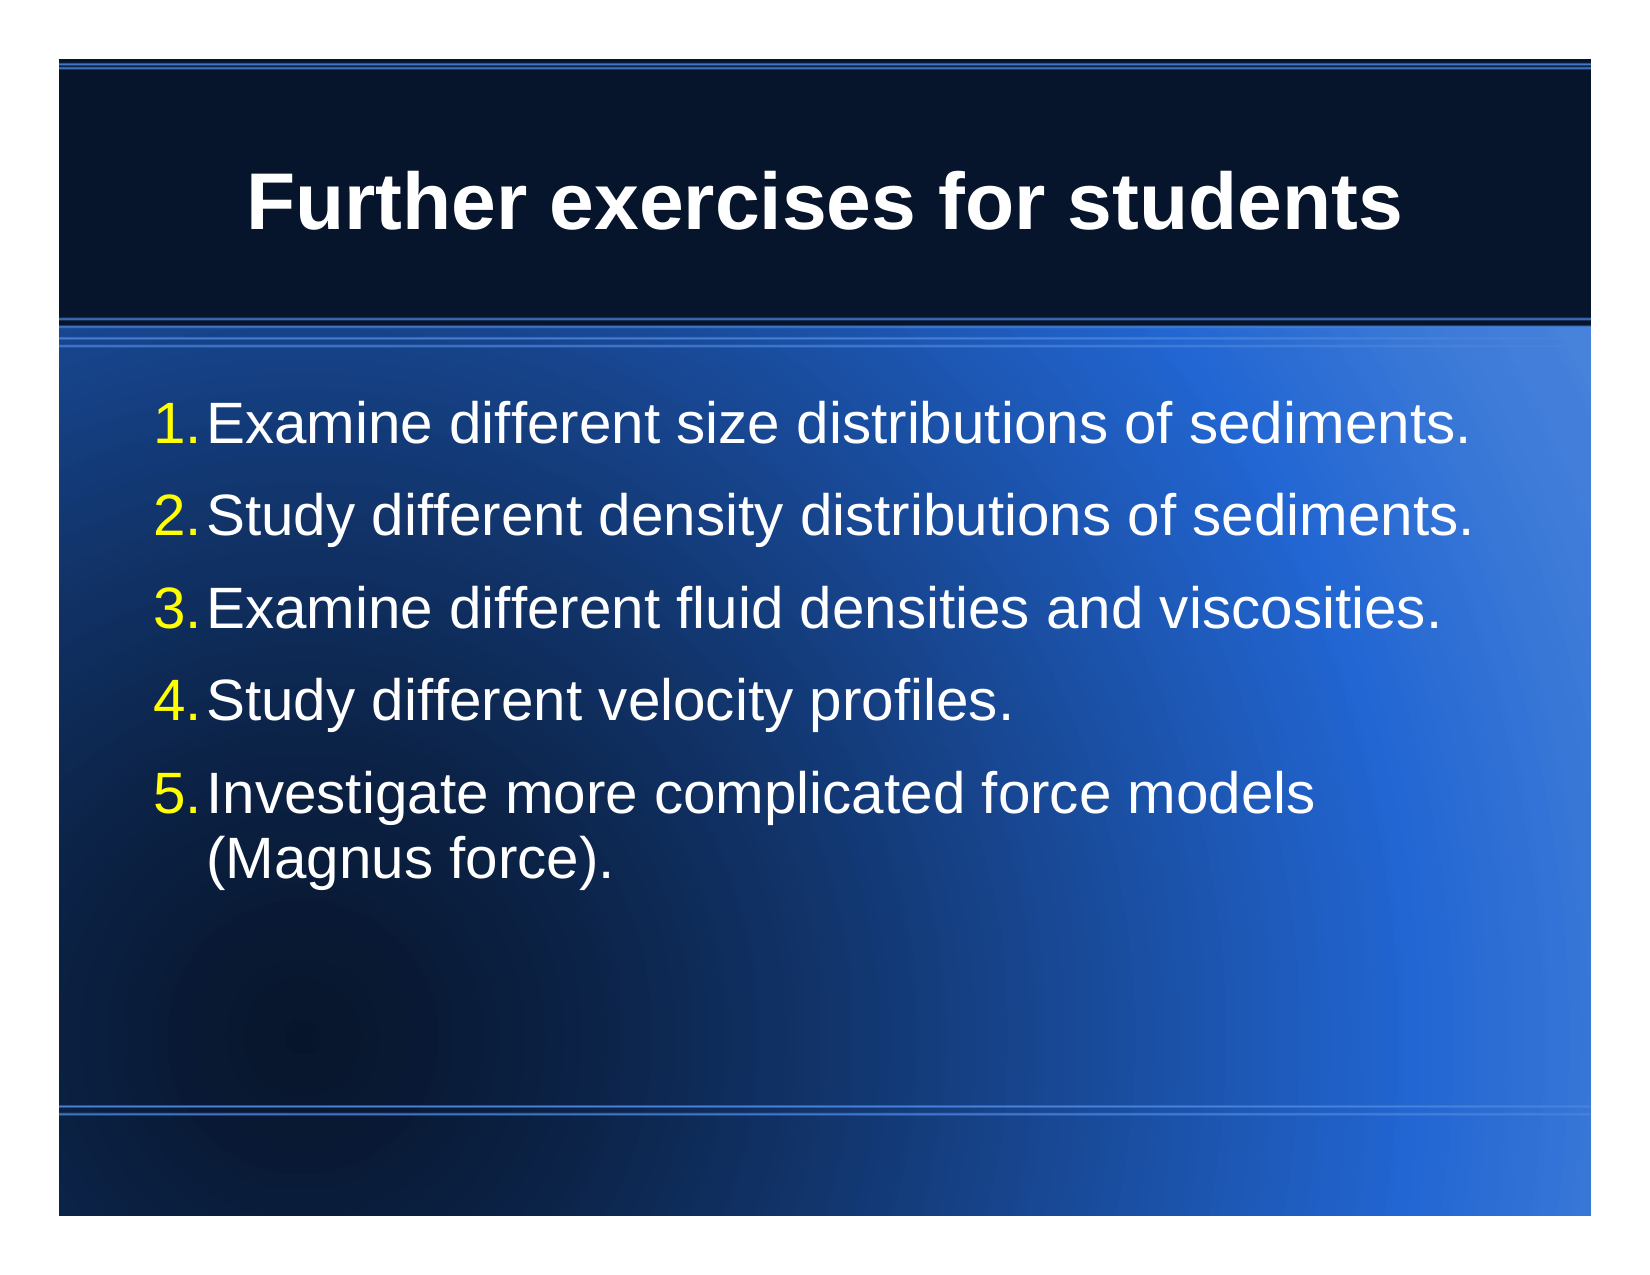

# Further exercises for students
Examine different size distributions of sediments.
Study different density distributions of sediments.
Examine different fluid densities and viscosities.
Study different velocity profiles.
Investigate more complicated force models (Magnus force).